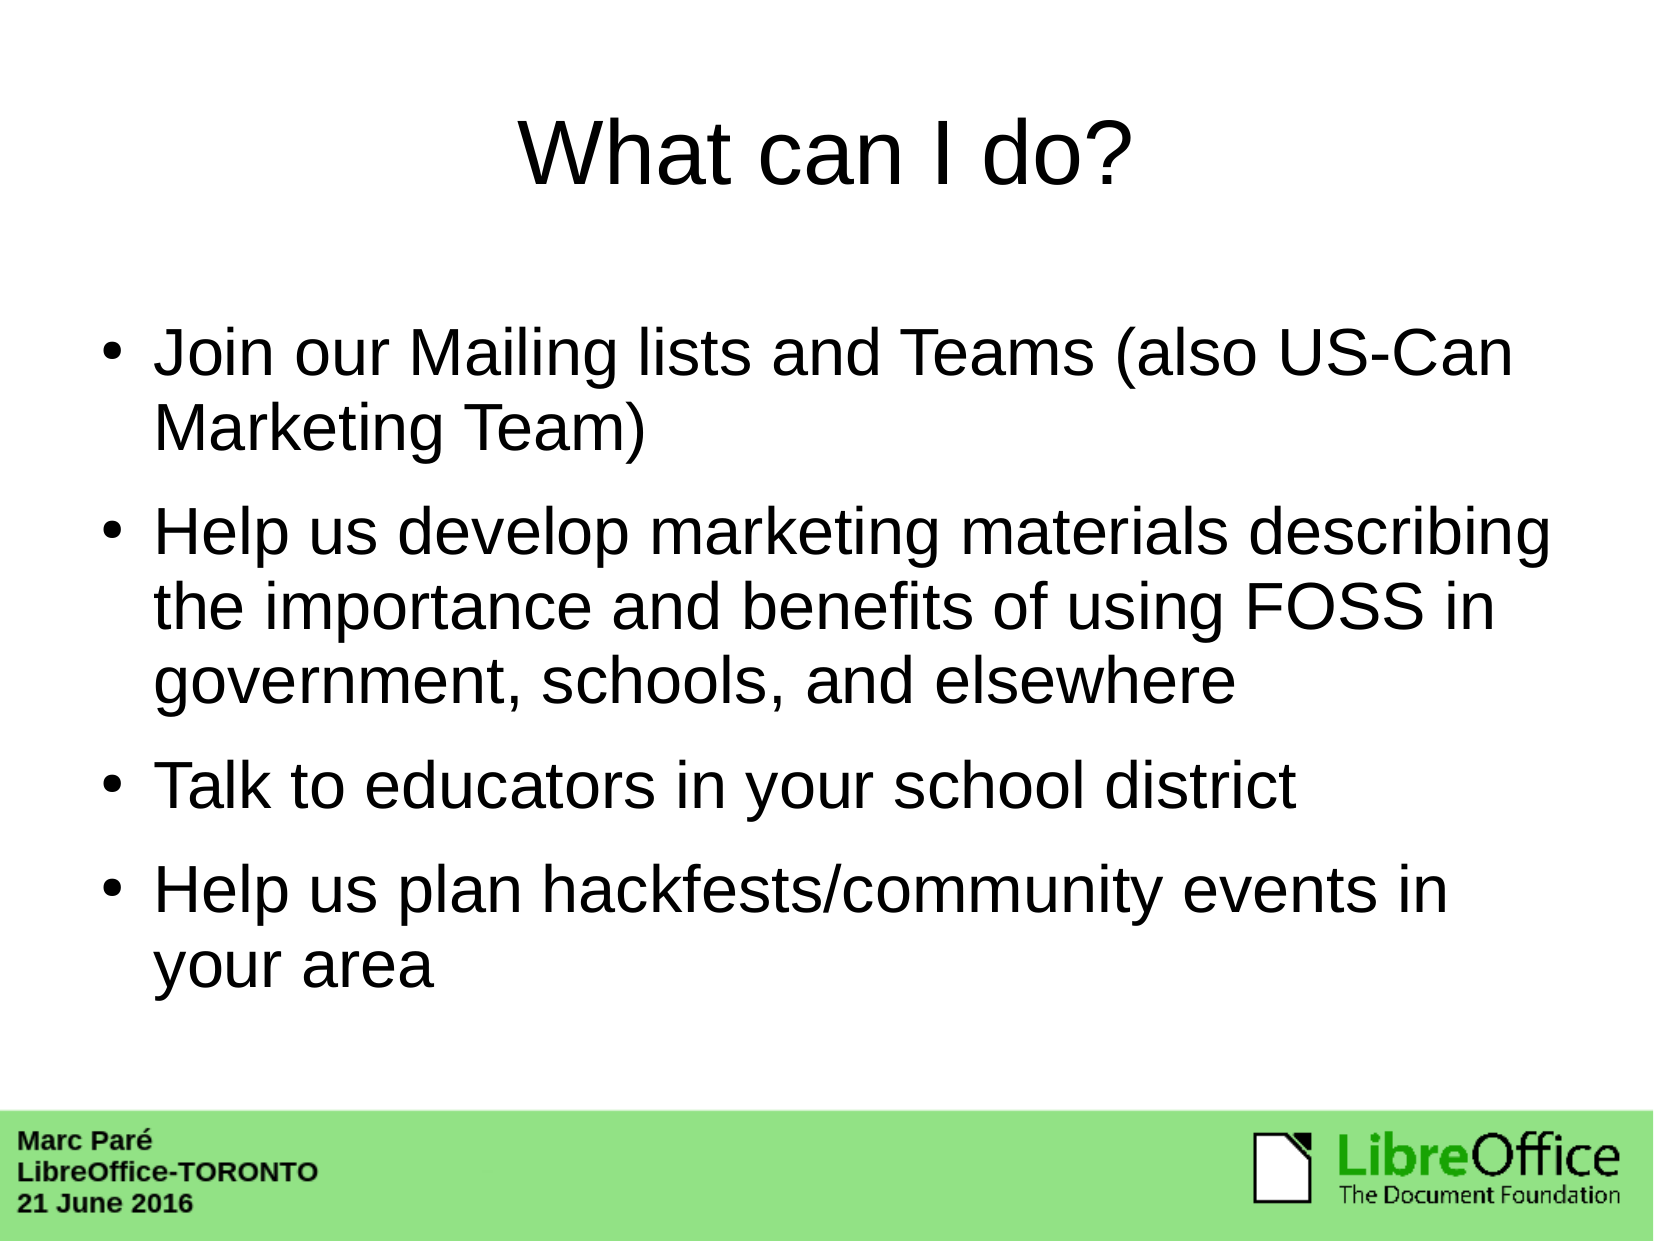

# What can I do?
Join our Mailing lists and Teams (also US-Can Marketing Team)
Help us develop marketing materials describing the importance and benefits of using FOSS in government, schools, and elsewhere
Talk to educators in your school district
Help us plan hackfests/community events in your area